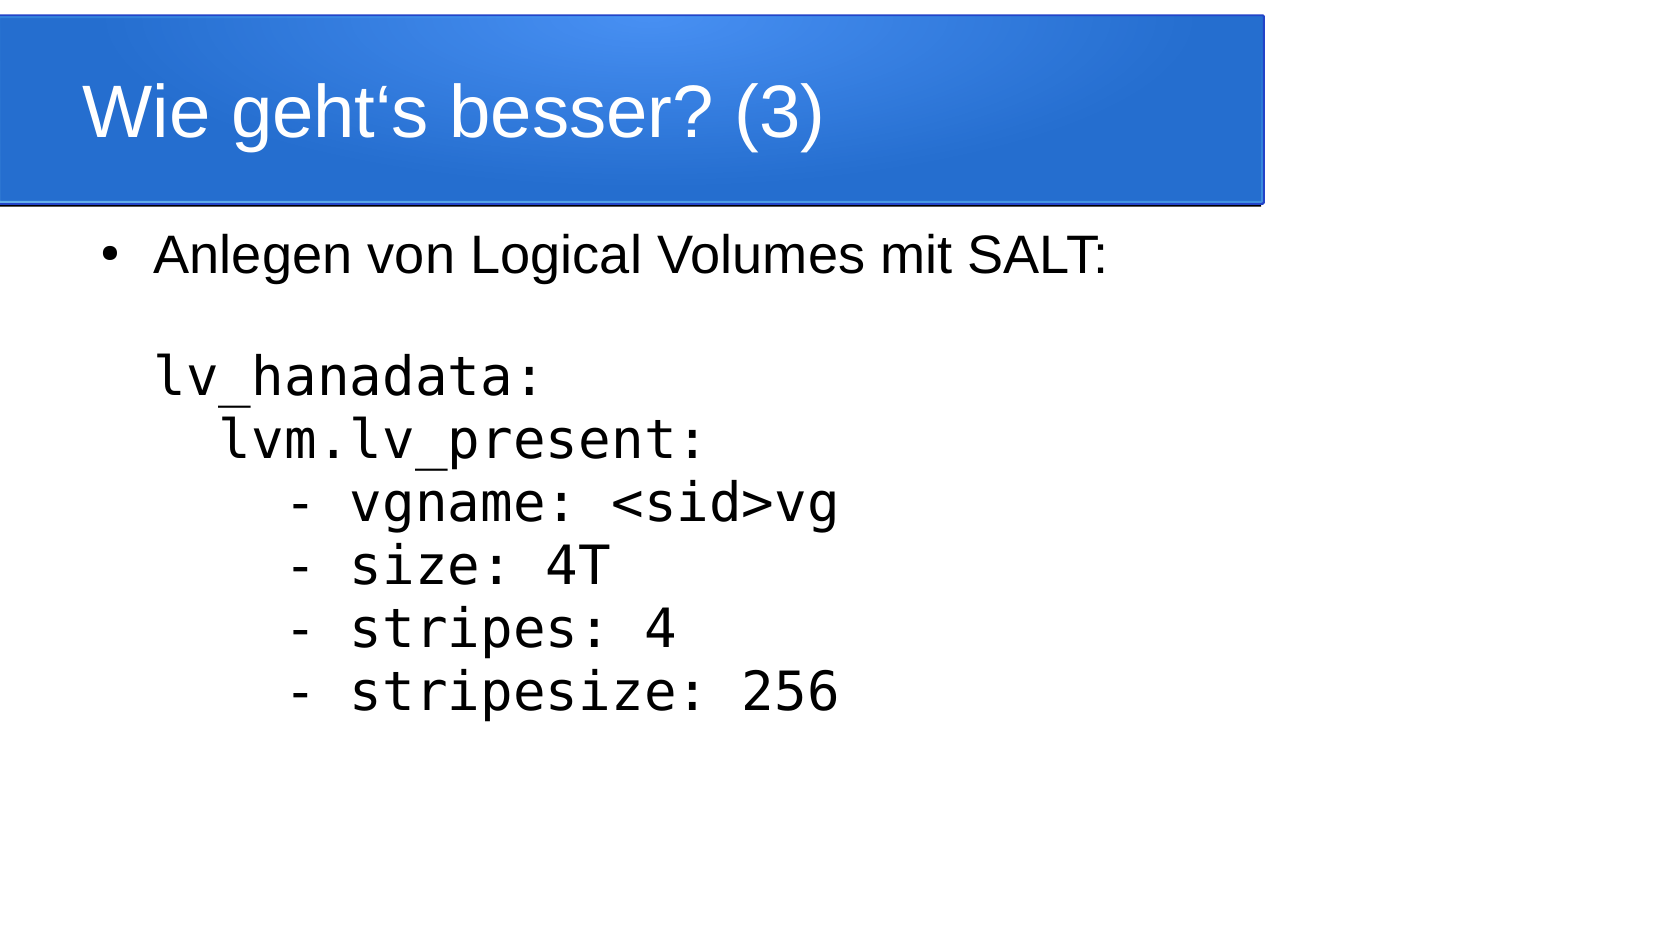

# Wie geht‘s besser? (3)
Anlegen von Logical Volumes mit SALT:
lv_hanadata:
 lvm.lv_present:
 - vgname: <sid>vg
 - size: 4T
 - stripes: 4
 - stripesize: 256